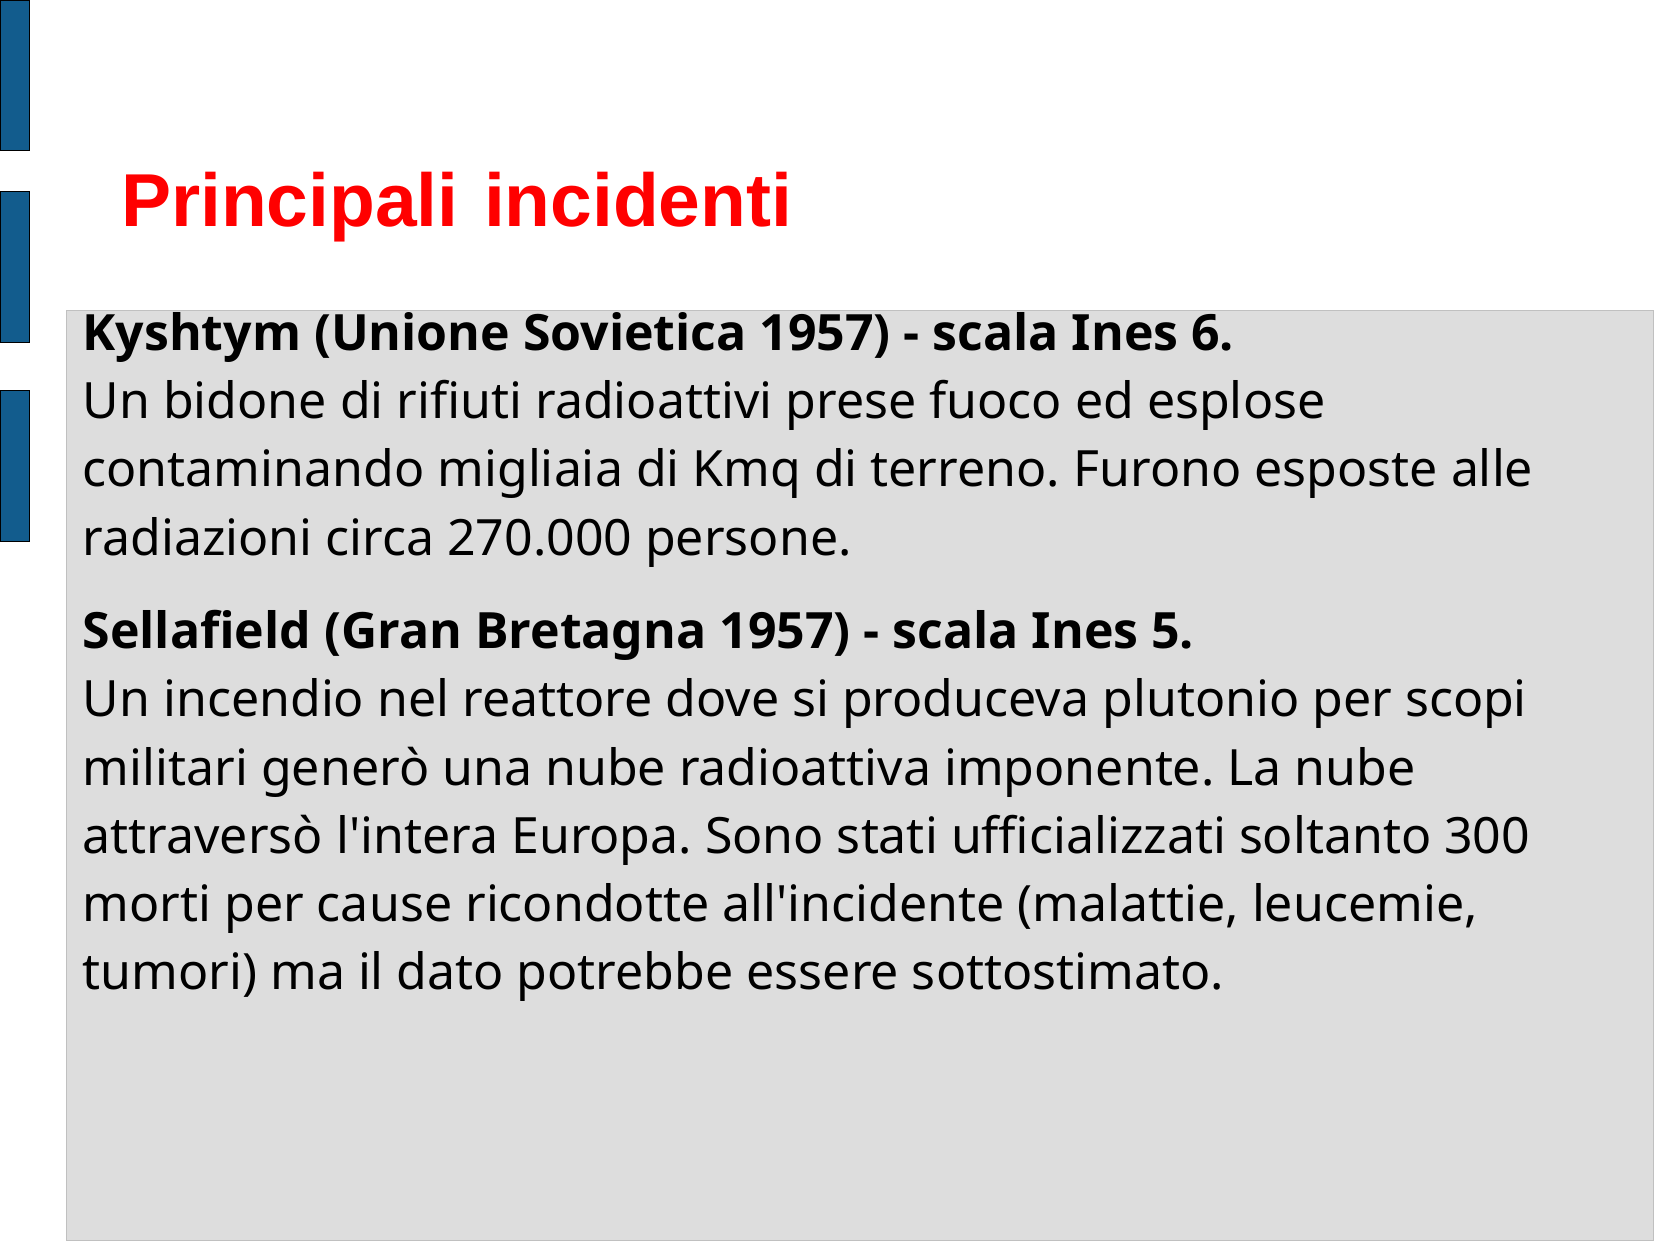

Principali incidenti
# Kyshtym (Unione Sovietica 1957) - scala Ines 6. Un bidone di rifiuti radioattivi prese fuoco ed esplose contaminando migliaia di Kmq di terreno. Furono esposte alle radiazioni circa 270.000 persone.
Sellafield (Gran Bretagna 1957) - scala Ines 5.
Un incendio nel reattore dove si produceva plutonio per scopi militari generò una nube radioattiva imponente. La nube attraversò l'intera Europa. Sono stati ufficializzati soltanto 300 morti per cause ricondotte all'incidente (malattie, leucemie, tumori) ma il dato potrebbe essere sottostimato.